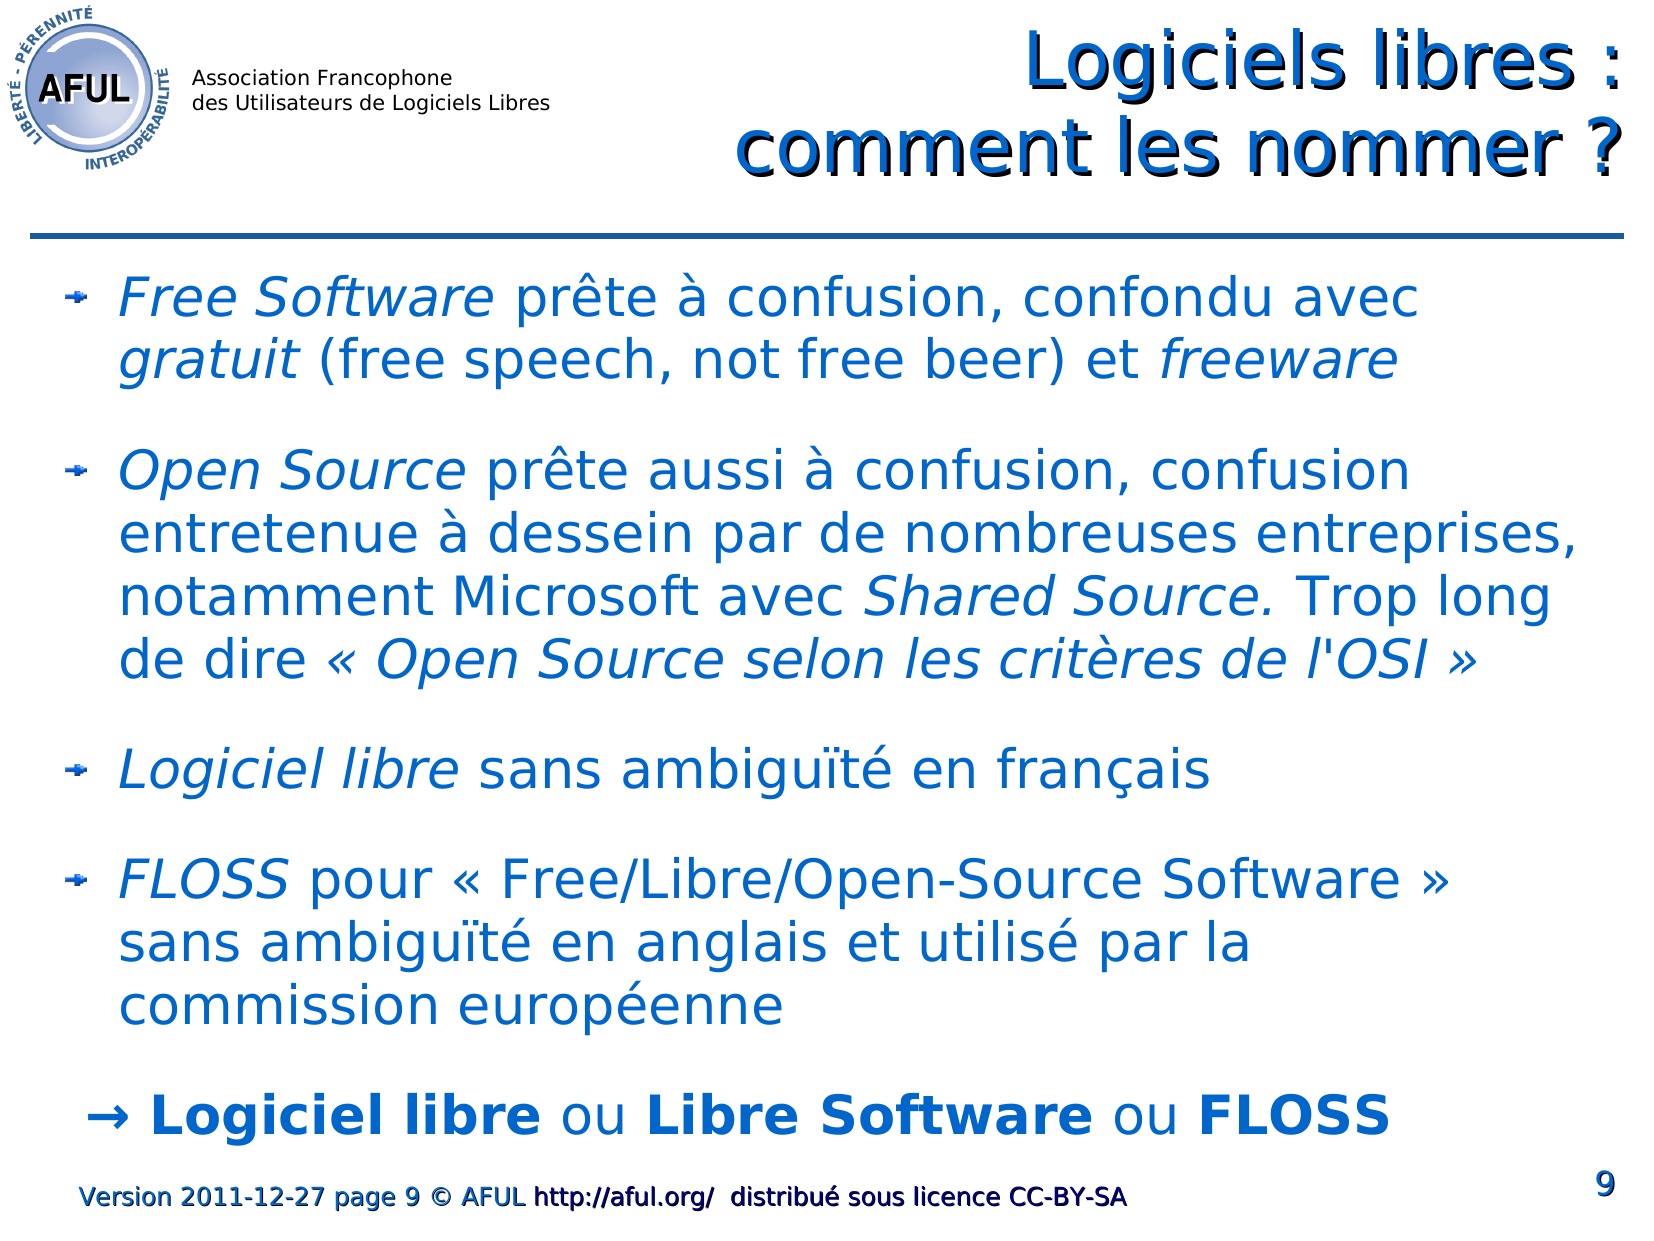

# Logiciels libres : comment les nommer ?
Free Software prête à confusion, confondu avec gratuit (free speech, not free beer) et freeware
Open Source prête aussi à confusion, confusion entretenue à dessein par de nombreuses entreprises, notamment Microsoft avec Shared Source. Trop long de dire « Open Source selon les critères de l'OSI »
Logiciel libre sans ambiguïté en français
FLOSS pour « Free/Libre/Open-Source Software »
sans ambiguïté en anglais et utilisé par la commission européenne
 → Logiciel libre ou Libre Software ou FLOSS